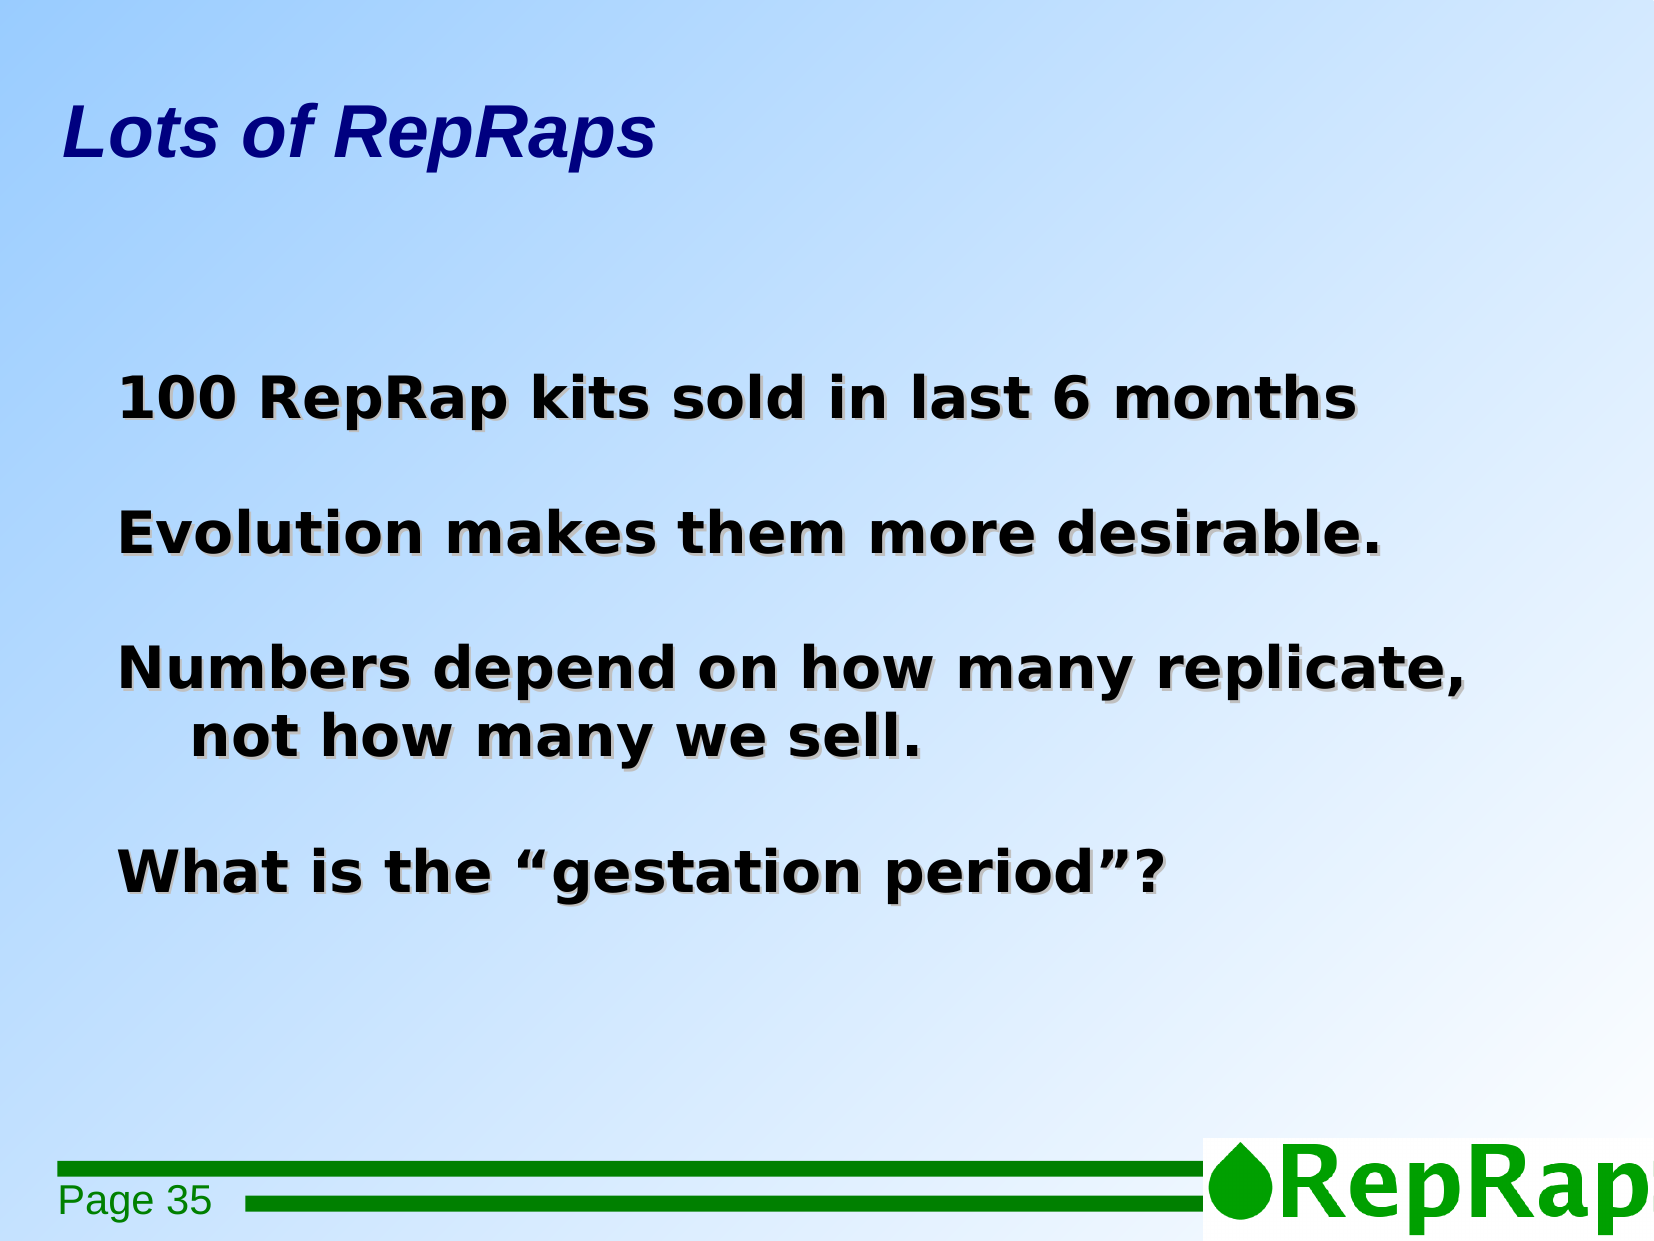

# Lots of RepRaps
100 RepRap kits sold in last 6 months
Evolution makes them more desirable.
Numbers depend on how many replicate, not how many we sell.
What is the “gestation period”?